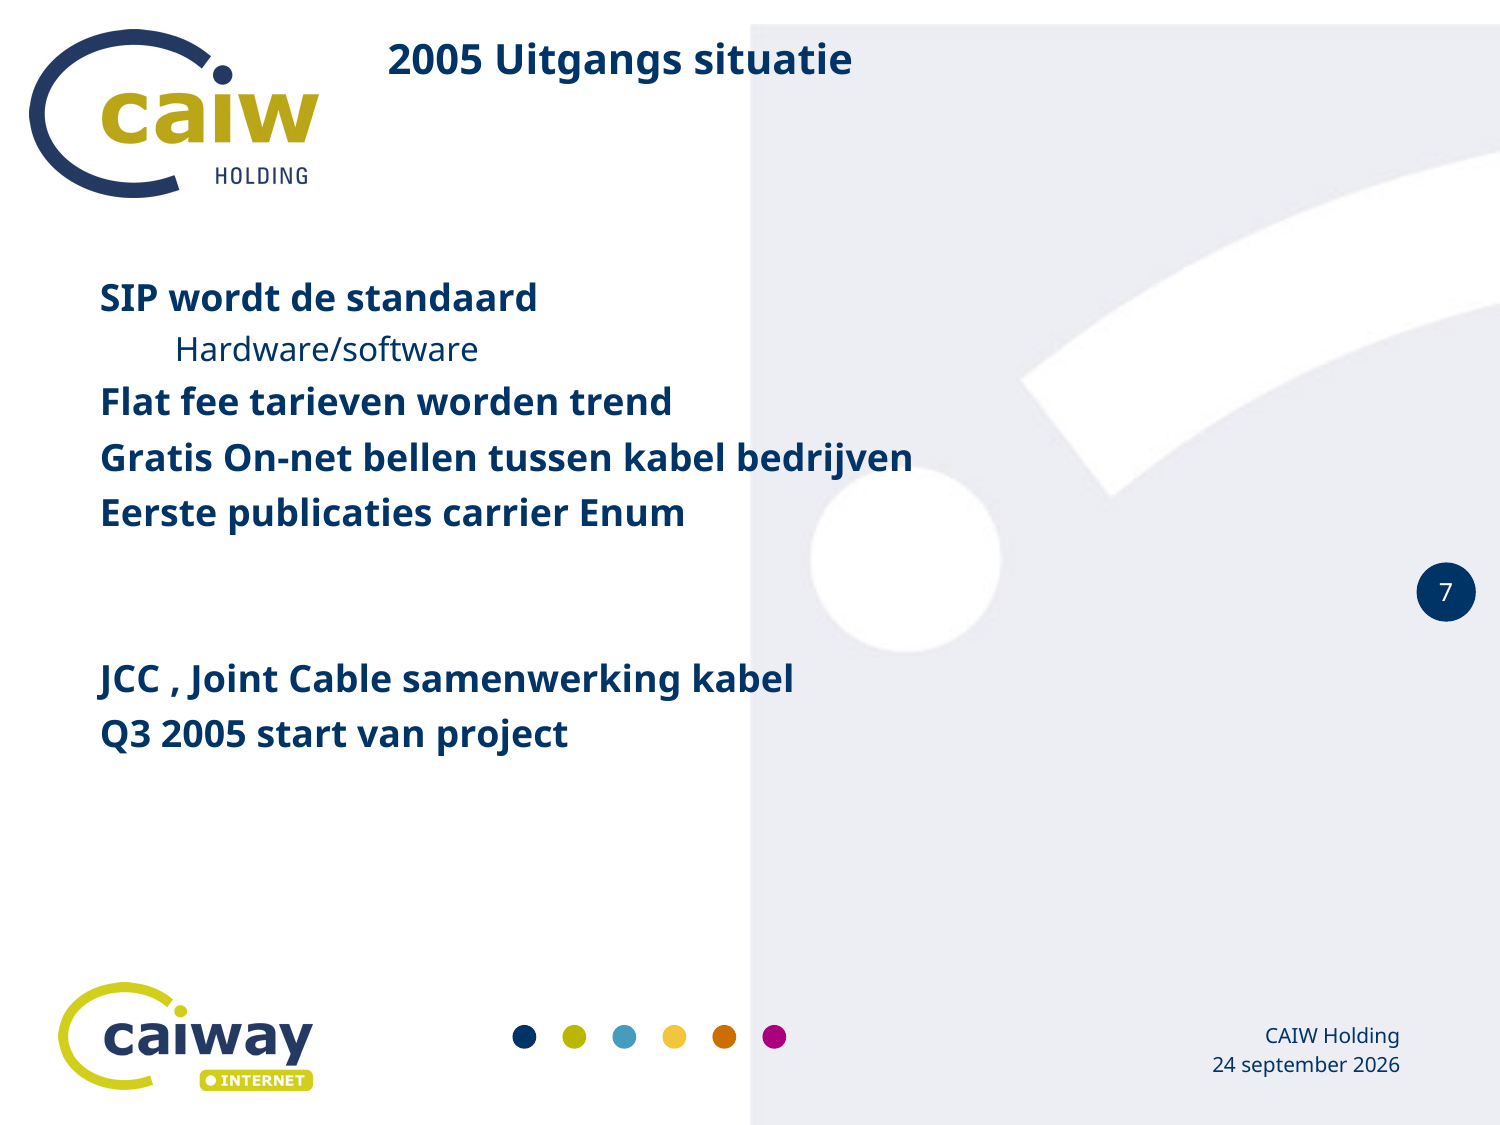

# 2005 Uitgangs situatie
SIP wordt de standaard
Hardware/software
Flat fee tarieven worden trend
Gratis On-net bellen tussen kabel bedrijven
Eerste publicaties carrier Enum
JCC , Joint Cable samenwerking kabel
Q3 2005 start van project
7
CAIW Holding